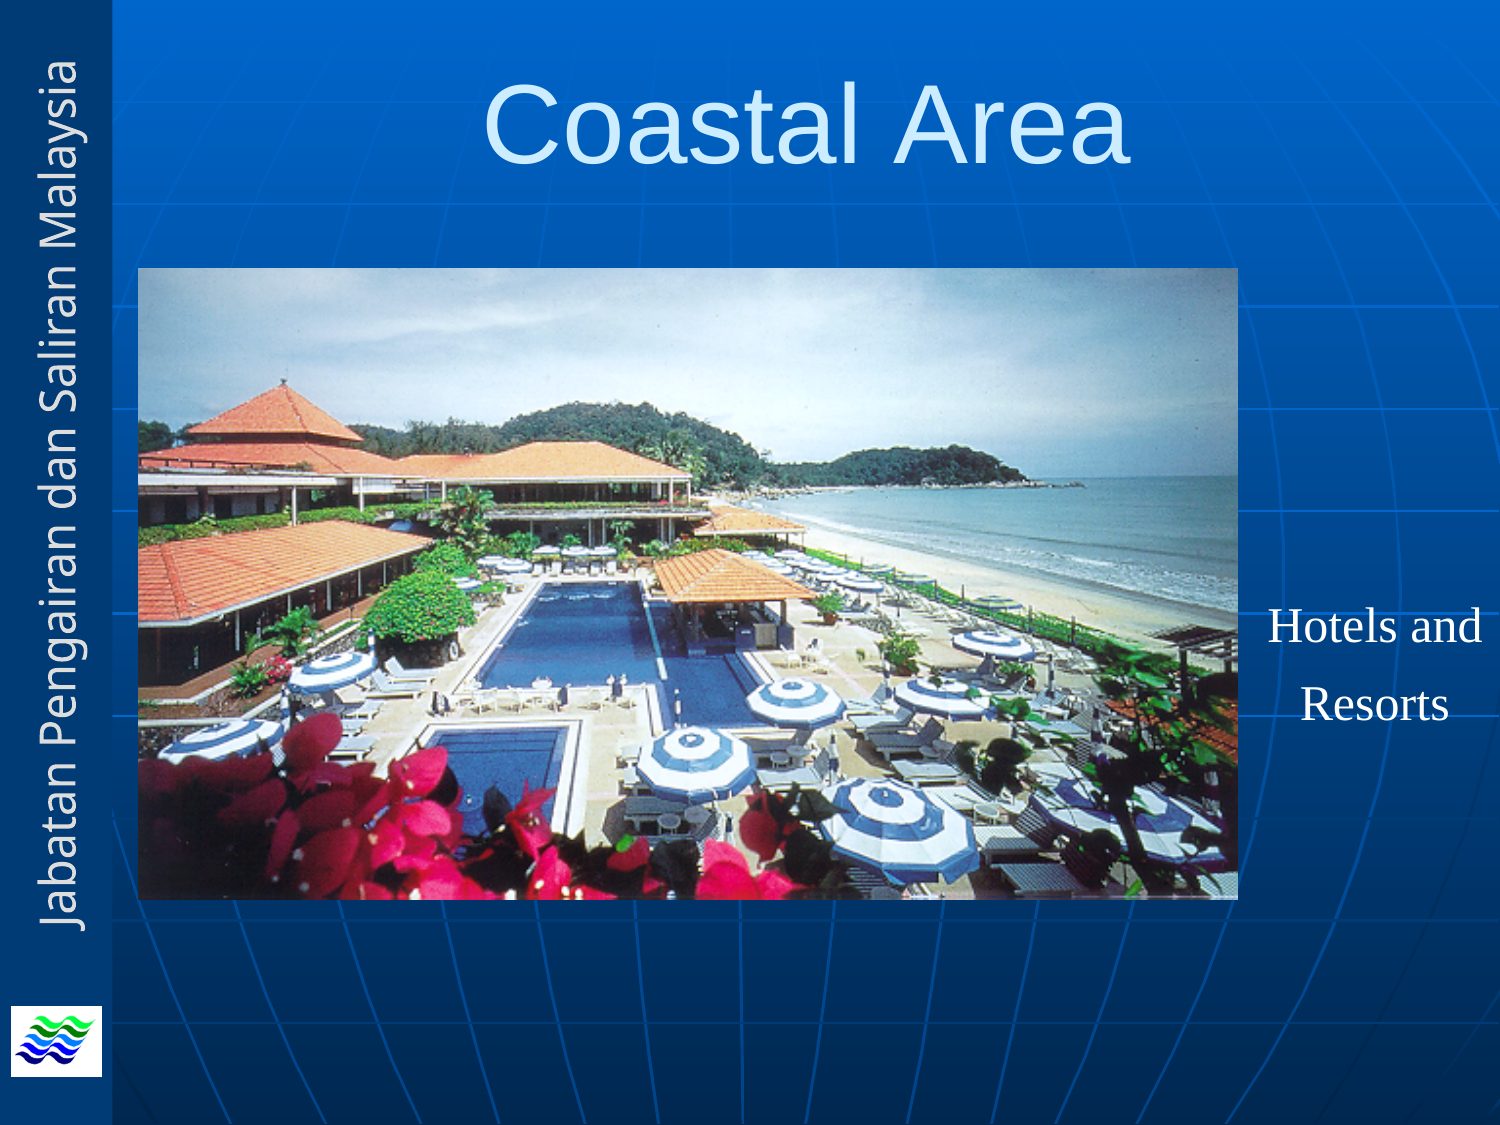

Coastal Area
Jabatan Pengairan dan Saliran Malaysia
Hotels and Resorts